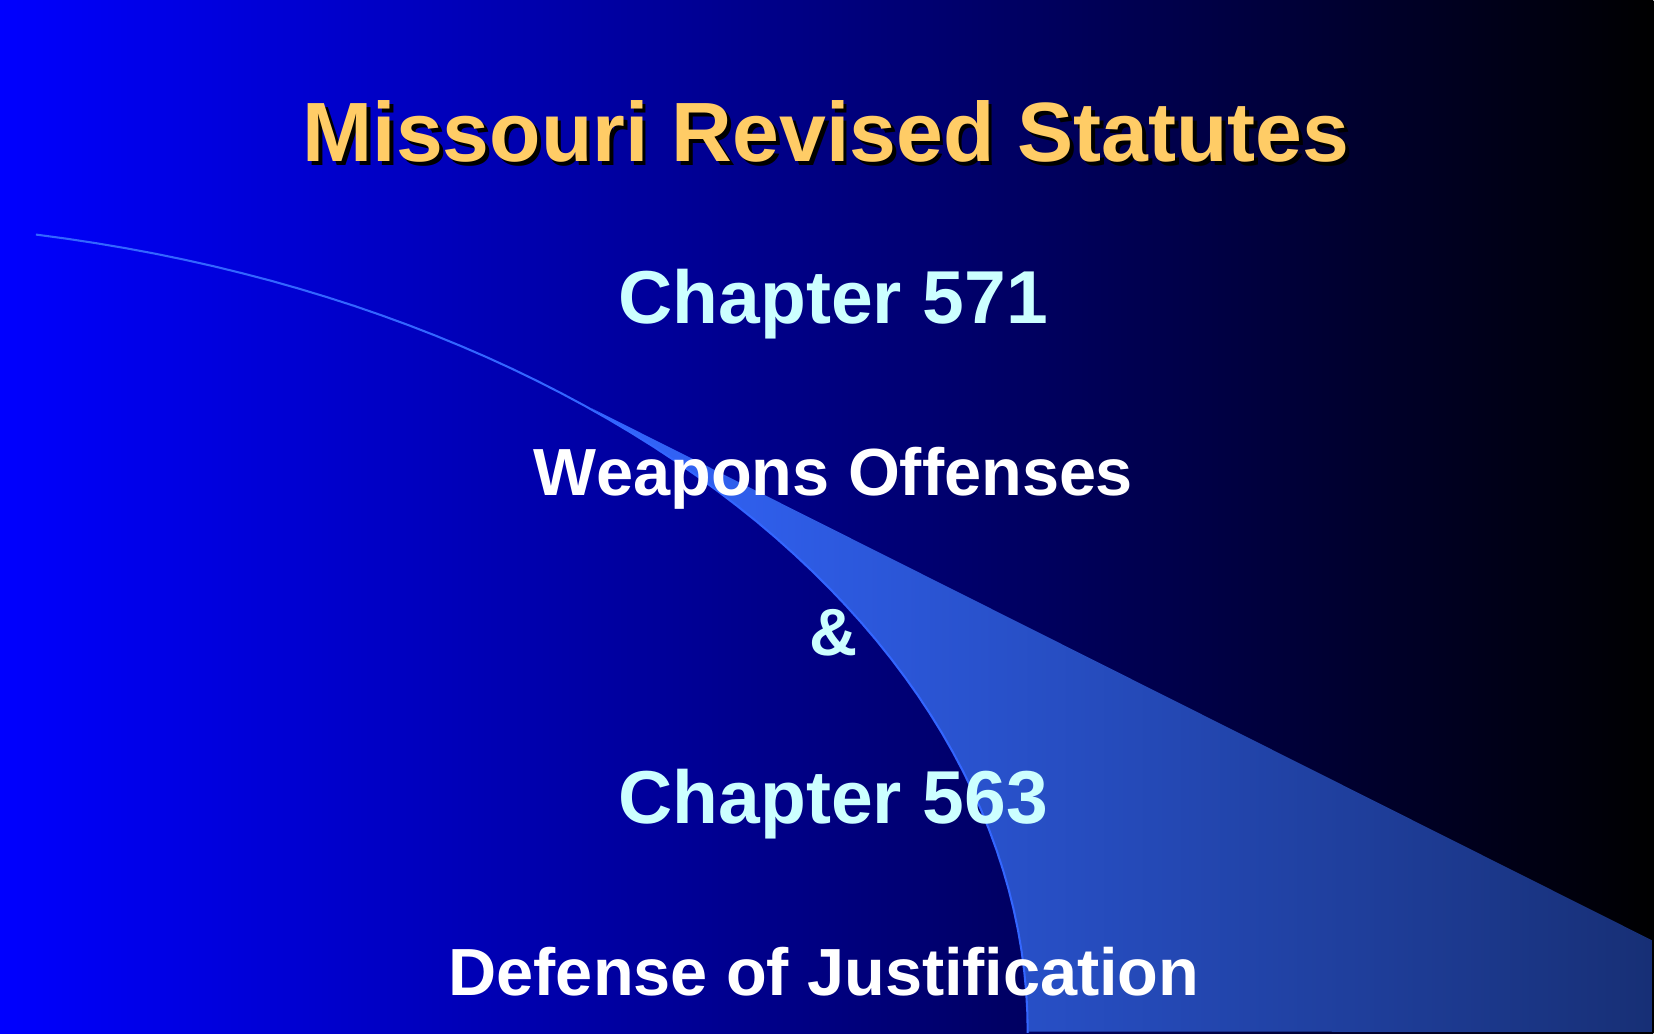

# Missouri Revised Statutes
Chapter 571
Weapons Offenses
&
Chapter 563
Defense of Justification